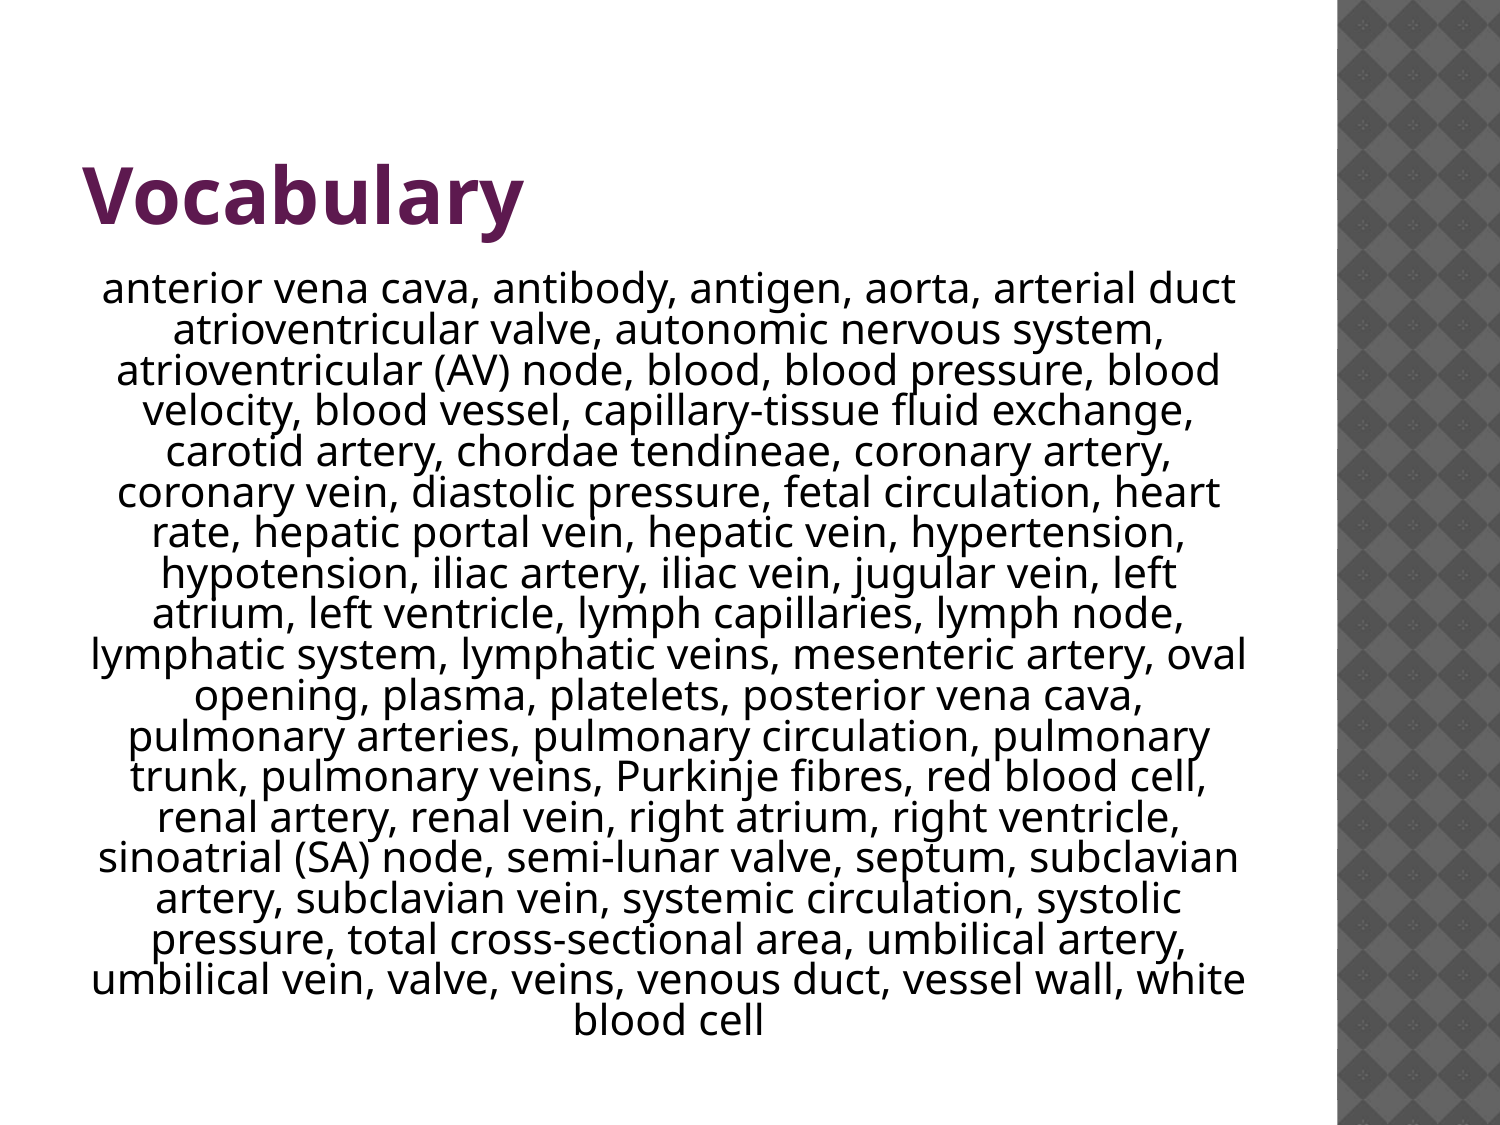

# Vocabulary
anterior vena cava, antibody, antigen, aorta, arterial duct atrioventricular valve, autonomic nervous system, atrioventricular (AV) node, blood, blood pressure, blood velocity, blood vessel, capillary-tissue fluid exchange, carotid artery, chordae tendineae, coronary artery, coronary vein, diastolic pressure, fetal circulation, heart rate, hepatic portal vein, hepatic vein, hypertension, hypotension, iliac artery, iliac vein, jugular vein, left atrium, left ventricle, lymph capillaries, lymph node, lymphatic system, lymphatic veins, mesenteric artery, oval opening, plasma, platelets, posterior vena cava, pulmonary arteries, pulmonary circulation, pulmonary trunk, pulmonary veins, Purkinje fibres, red blood cell, renal artery, renal vein, right atrium, right ventricle, sinoatrial (SA) node, semi-lunar valve, septum, subclavian artery, subclavian vein, systemic circulation, systolic pressure, total cross-sectional area, umbilical artery, umbilical vein, valve, veins, venous duct, vessel wall, white blood cell